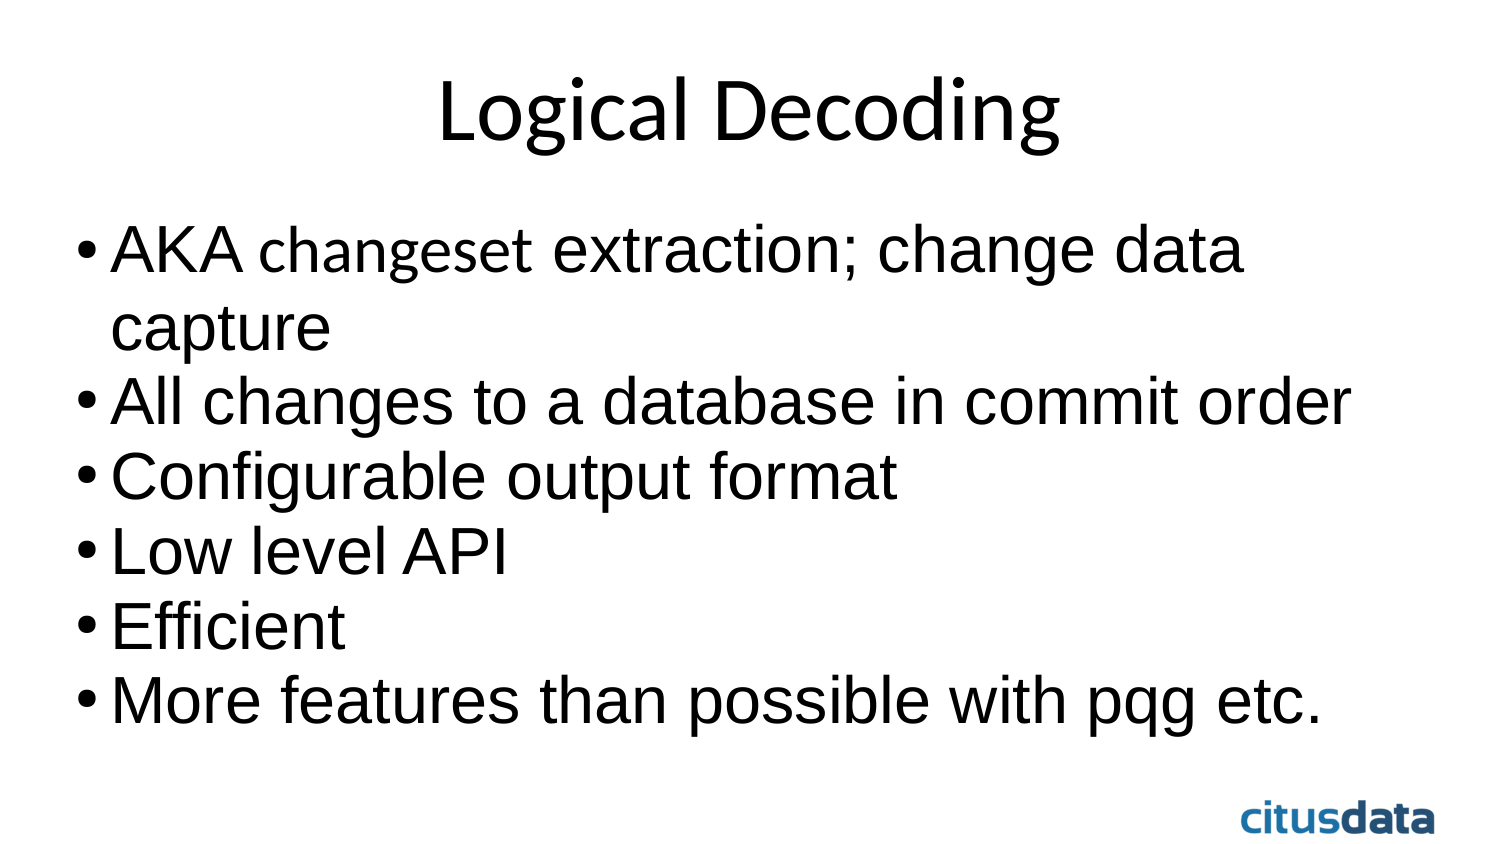

# Logical Decoding
AKA changeset extraction; change data capture
All changes to a database in commit order
Configurable output format
Low level API
Efficient
More features than possible with pqg etc.